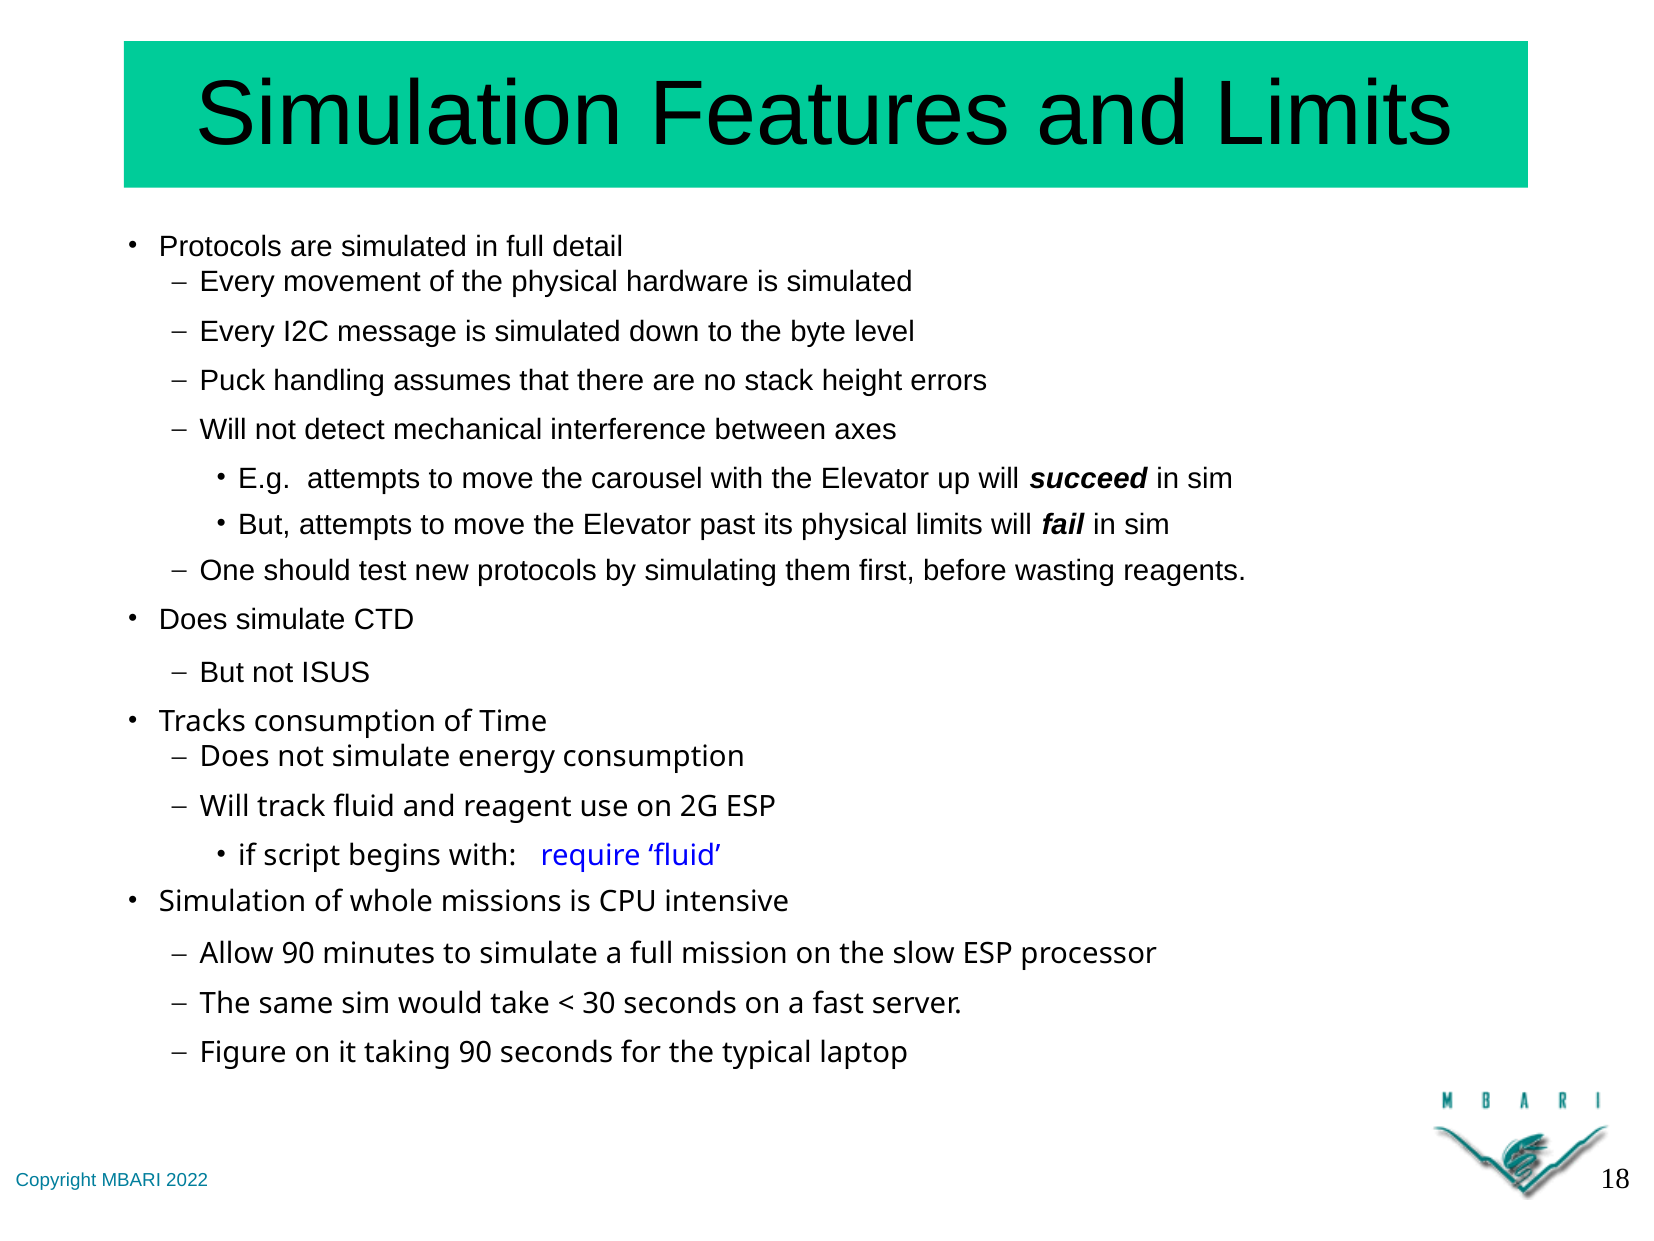

# Simulation Features and Limits
Protocols are simulated in full detail
Every movement of the physical hardware is simulated
Every I2C message is simulated down to the byte level
Puck handling assumes that there are no stack height errors
Will not detect mechanical interference between axes
E.g. attempts to move the carousel with the Elevator up will succeed in sim
But, attempts to move the Elevator past its physical limits will fail in sim
One should test new protocols by simulating them first, before wasting reagents.
Does simulate CTD
But not ISUS
Tracks consumption of Time
Does not simulate energy consumption
Will track fluid and reagent use on 2G ESP
if script begins with: require ‘fluid’
Simulation of whole missions is CPU intensive
Allow 90 minutes to simulate a full mission on the slow ESP processor
The same sim would take < 30 seconds on a fast server.
Figure on it taking 90 seconds for the typical laptop